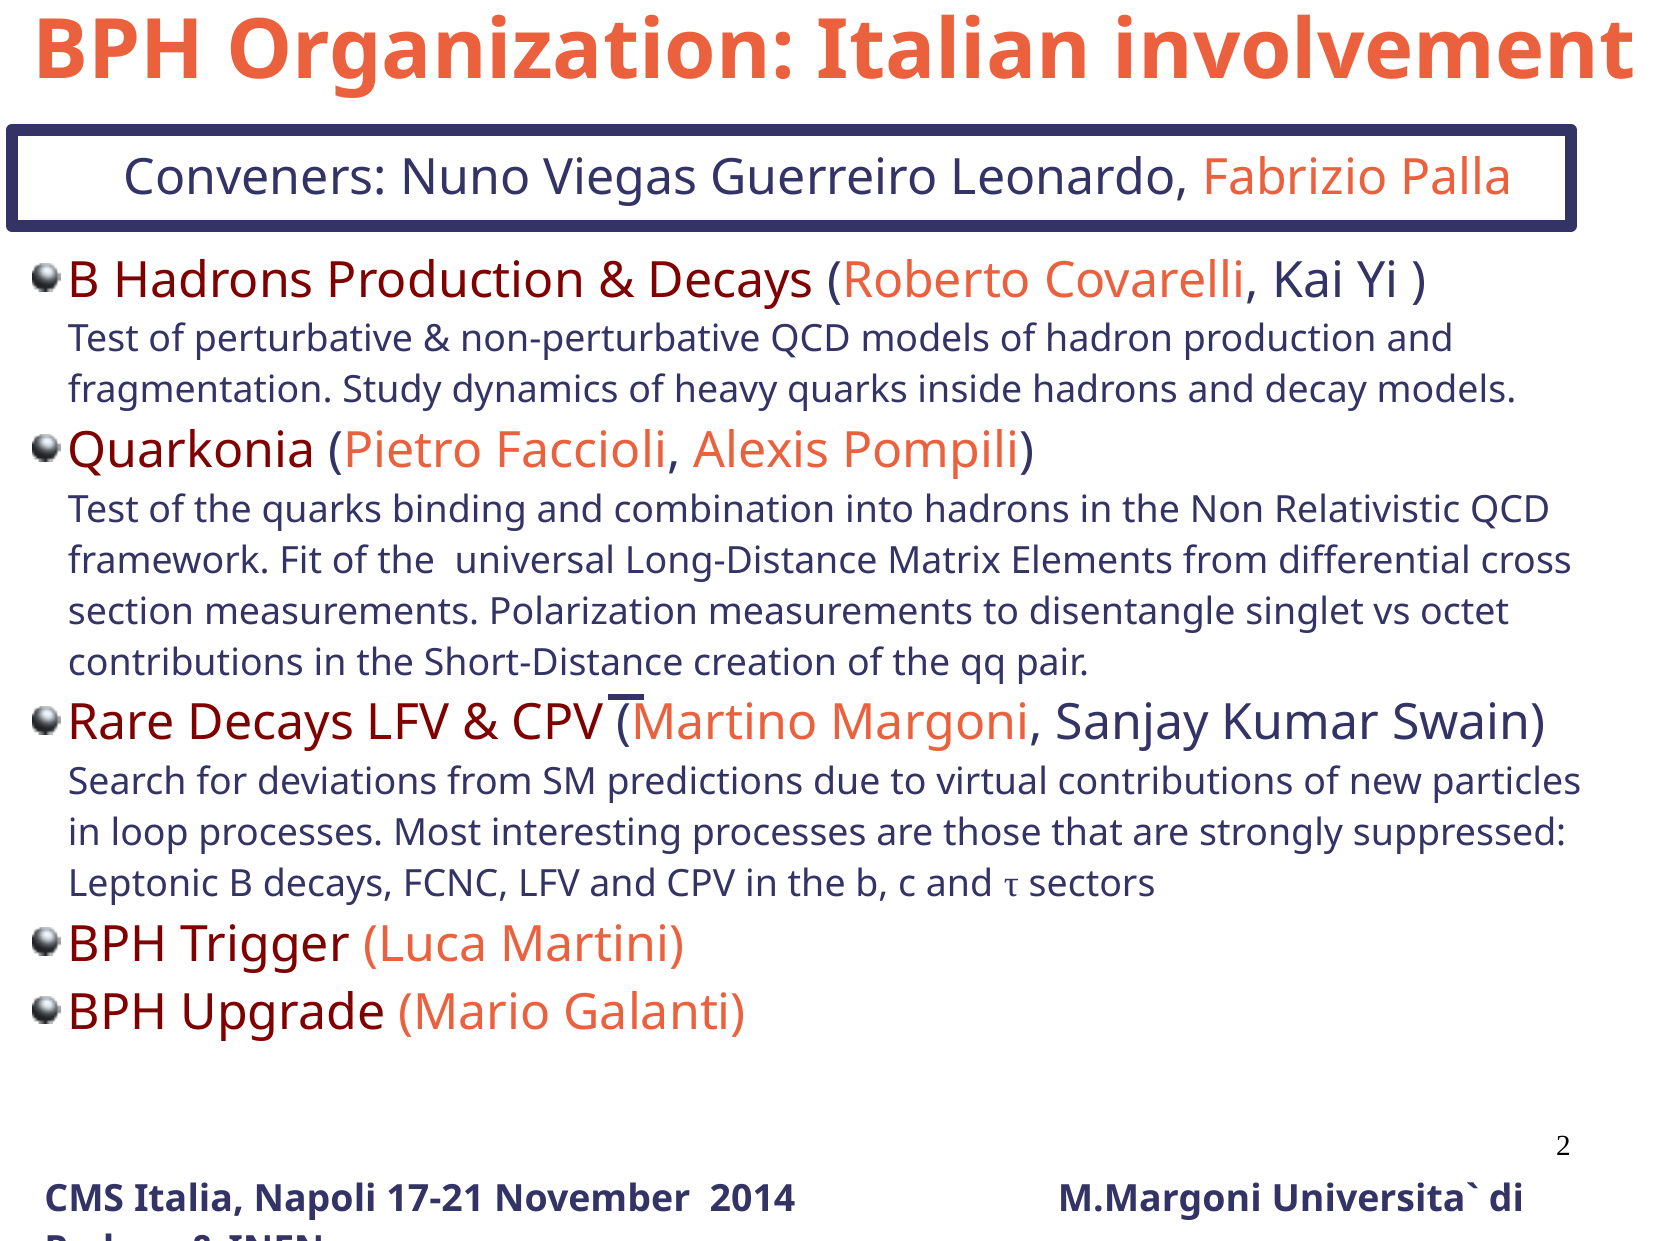

BPH Organization: Italian involvement
 Conveners: Nuno Viegas Guerreiro Leonardo, Fabrizio Palla
B Hadrons Production & Decays (Roberto Covarelli, Kai Yi )
Test of perturbative & non-perturbative QCD models of hadron production and fragmentation. Study dynamics of heavy quarks inside hadrons and decay models.
Quarkonia (Pietro Faccioli, Alexis Pompili)
Test of the quarks binding and combination into hadrons in the Non Relativistic QCD framework. Fit of the universal Long-Distance Matrix Elements from differential cross section measurements. Polarization measurements to disentangle singlet vs octet contributions in the Short-Distance creation of the qq pair.
Rare Decays LFV & CPV (Martino Margoni, Sanjay Kumar Swain)
Search for deviations from SM predictions due to virtual contributions of new particles in loop processes. Most interesting processes are those that are strongly suppressed: Leptonic B decays, FCNC, LFV and CPV in the b, c and τ sectors
BPH Trigger (Luca Martini)
BPH Upgrade (Mario Galanti)
2
CMS Italia, Napoli 17-21 November 2014 M.Margoni Universita` di Padova & INFN